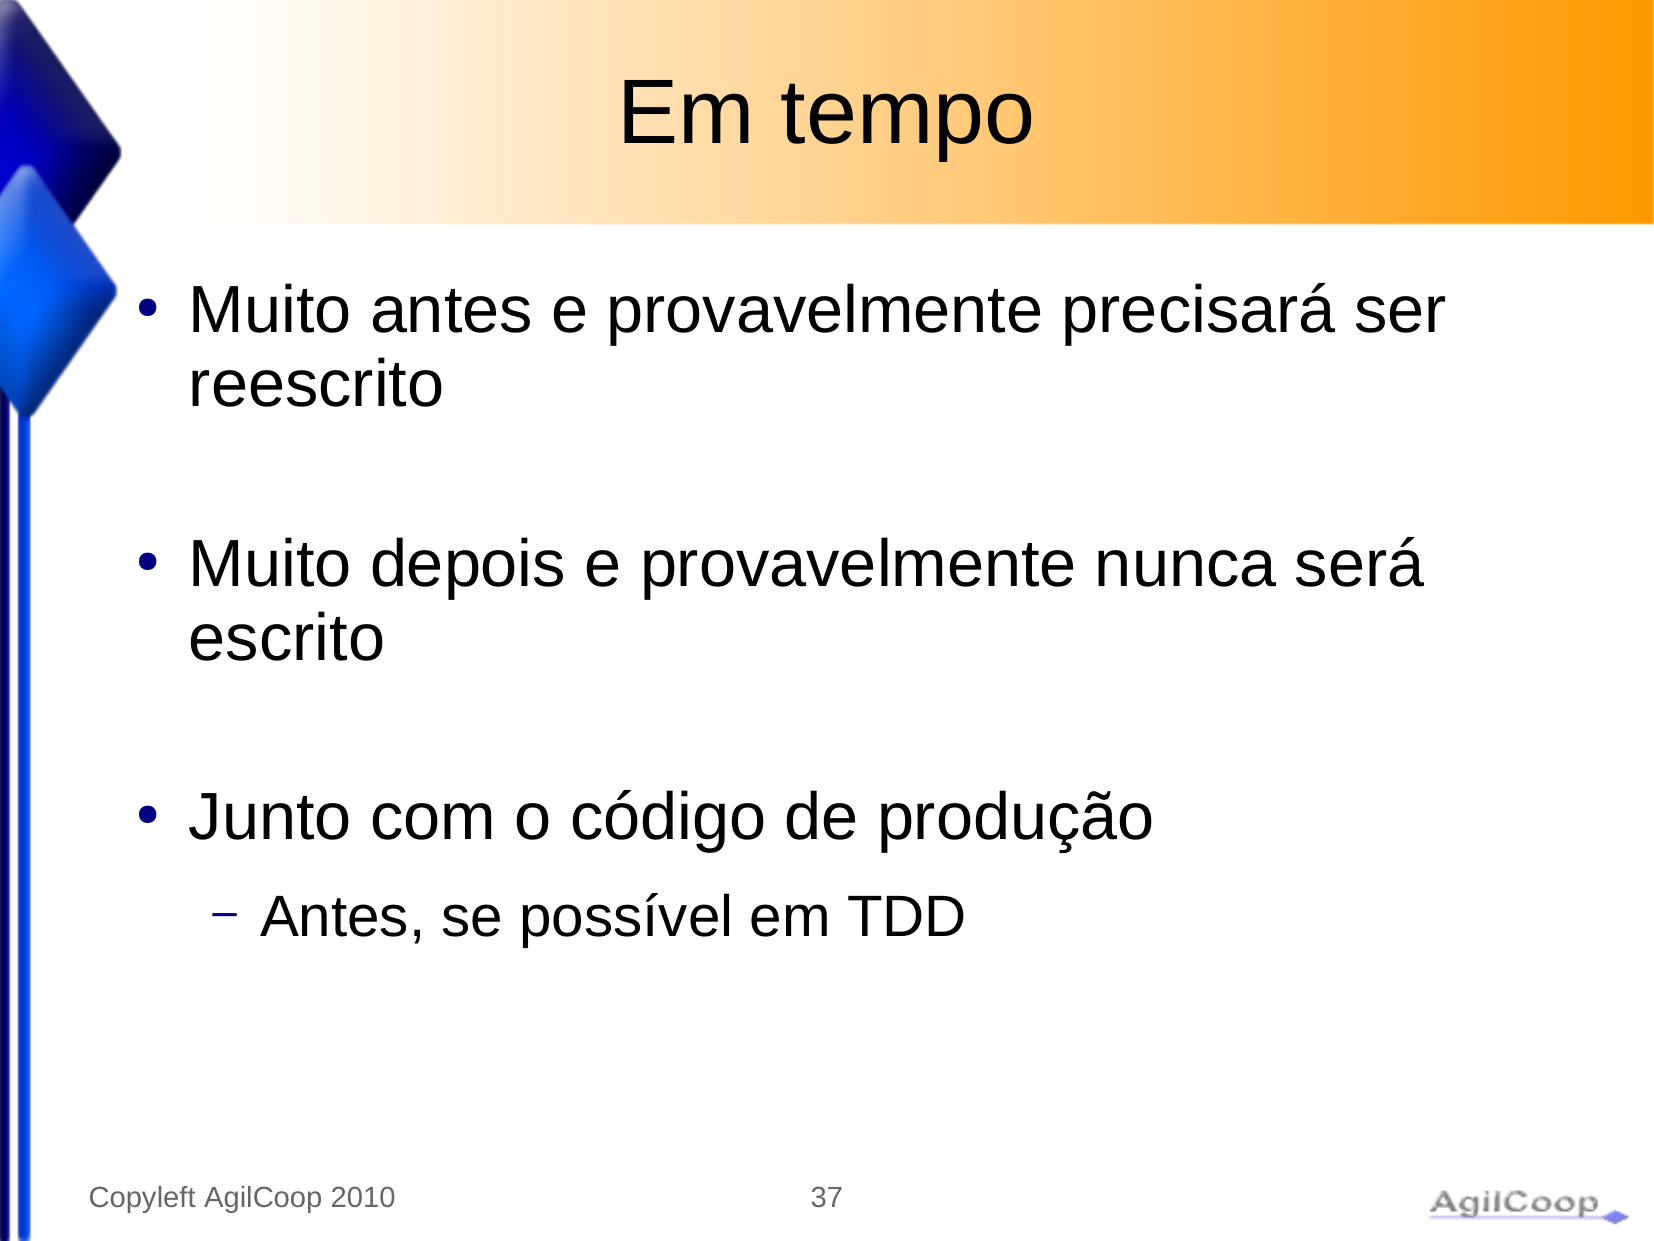

# Em tempo
Muito antes e provavelmente precisará ser reescrito
Muito depois e provavelmente nunca será escrito
Junto com o código de produção
Antes, se possível em TDD
37
Copyleft AgilCoop 2010